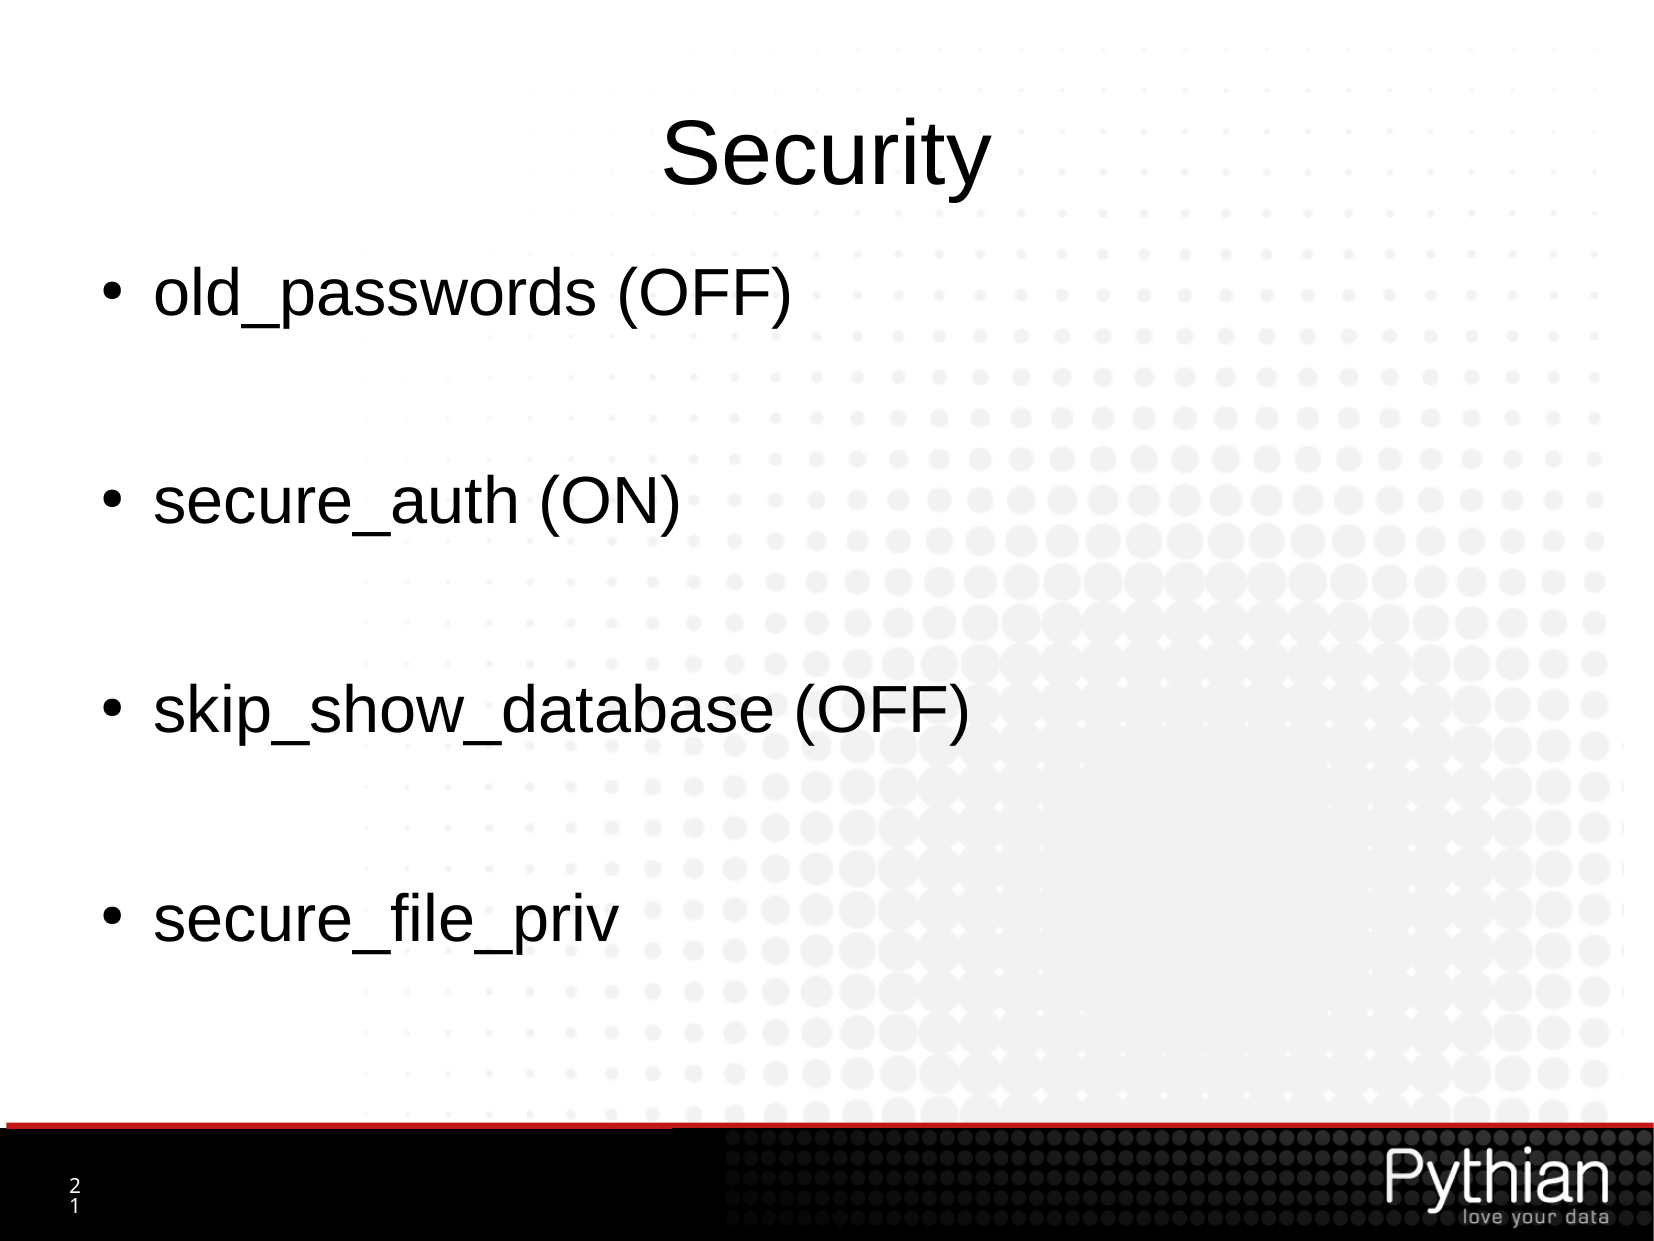

# Security
old_passwords (OFF)
secure_auth (ON)
skip_show_database (OFF)
secure_file_priv